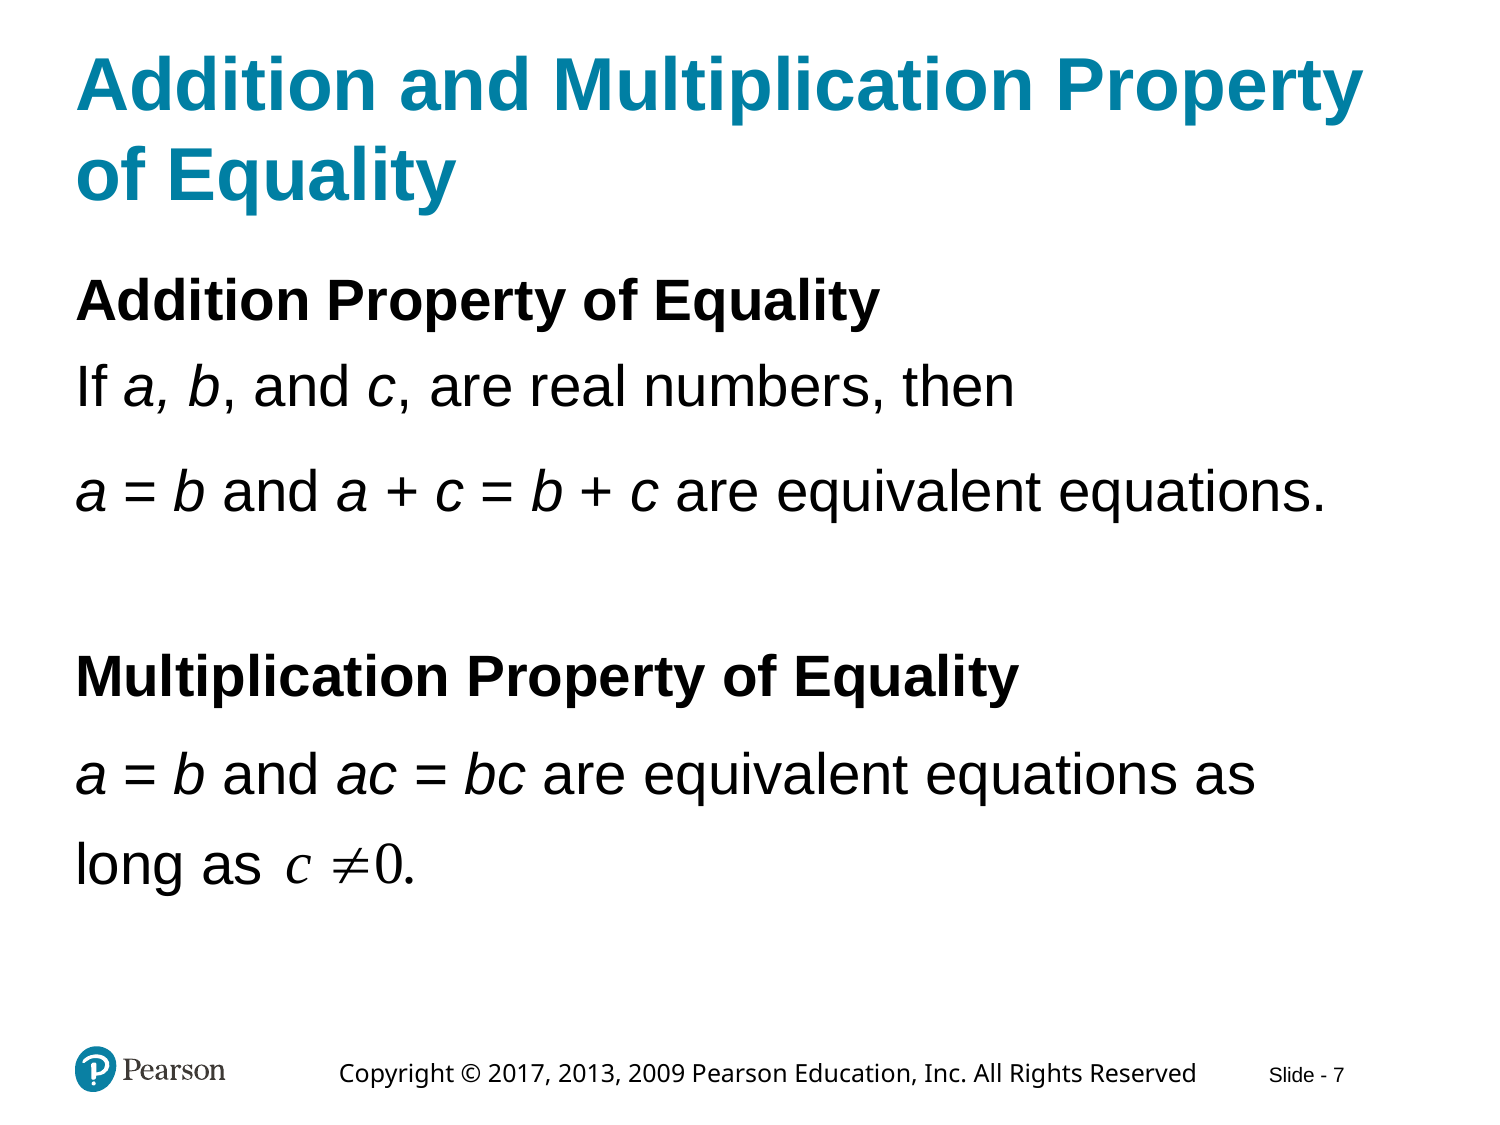

# Addition and Multiplication Property of Equality
Addition Property of Equality
If a, b, and c, are real numbers, then
a = b and a + c = b + c are equivalent equations.
Multiplication Property of Equality
a = b and ac = bc are equivalent equations as
long as